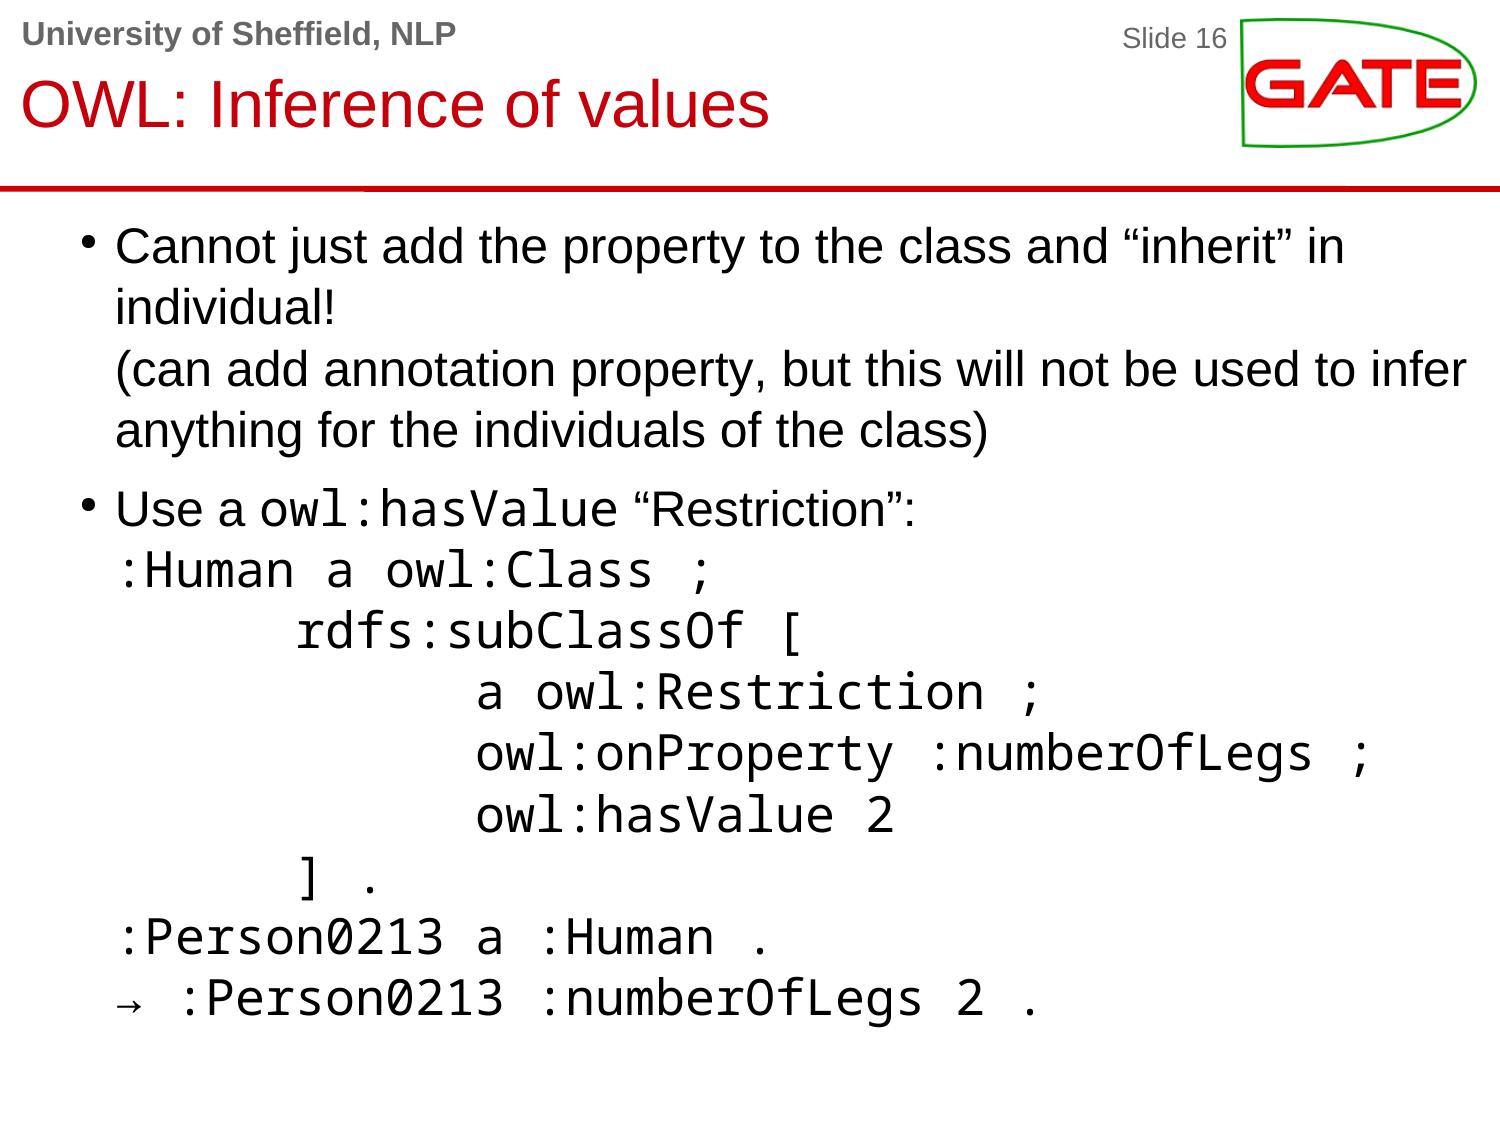

16
# OWL: Inference of values
Cannot just add the property to the class and “inherit” in individual!
(can add annotation property, but this will not be used to infer anything for the individuals of the class)
Use a owl:hasValue “Restriction”:
:Human a owl:Class ;
 rdfs:subClassOf [
 a owl:Restriction ;
 owl:onProperty :numberOfLegs ;
 owl:hasValue 2
 ] .
:Person0213 a :Human .
→ :Person0213 :numberOfLegs 2 .